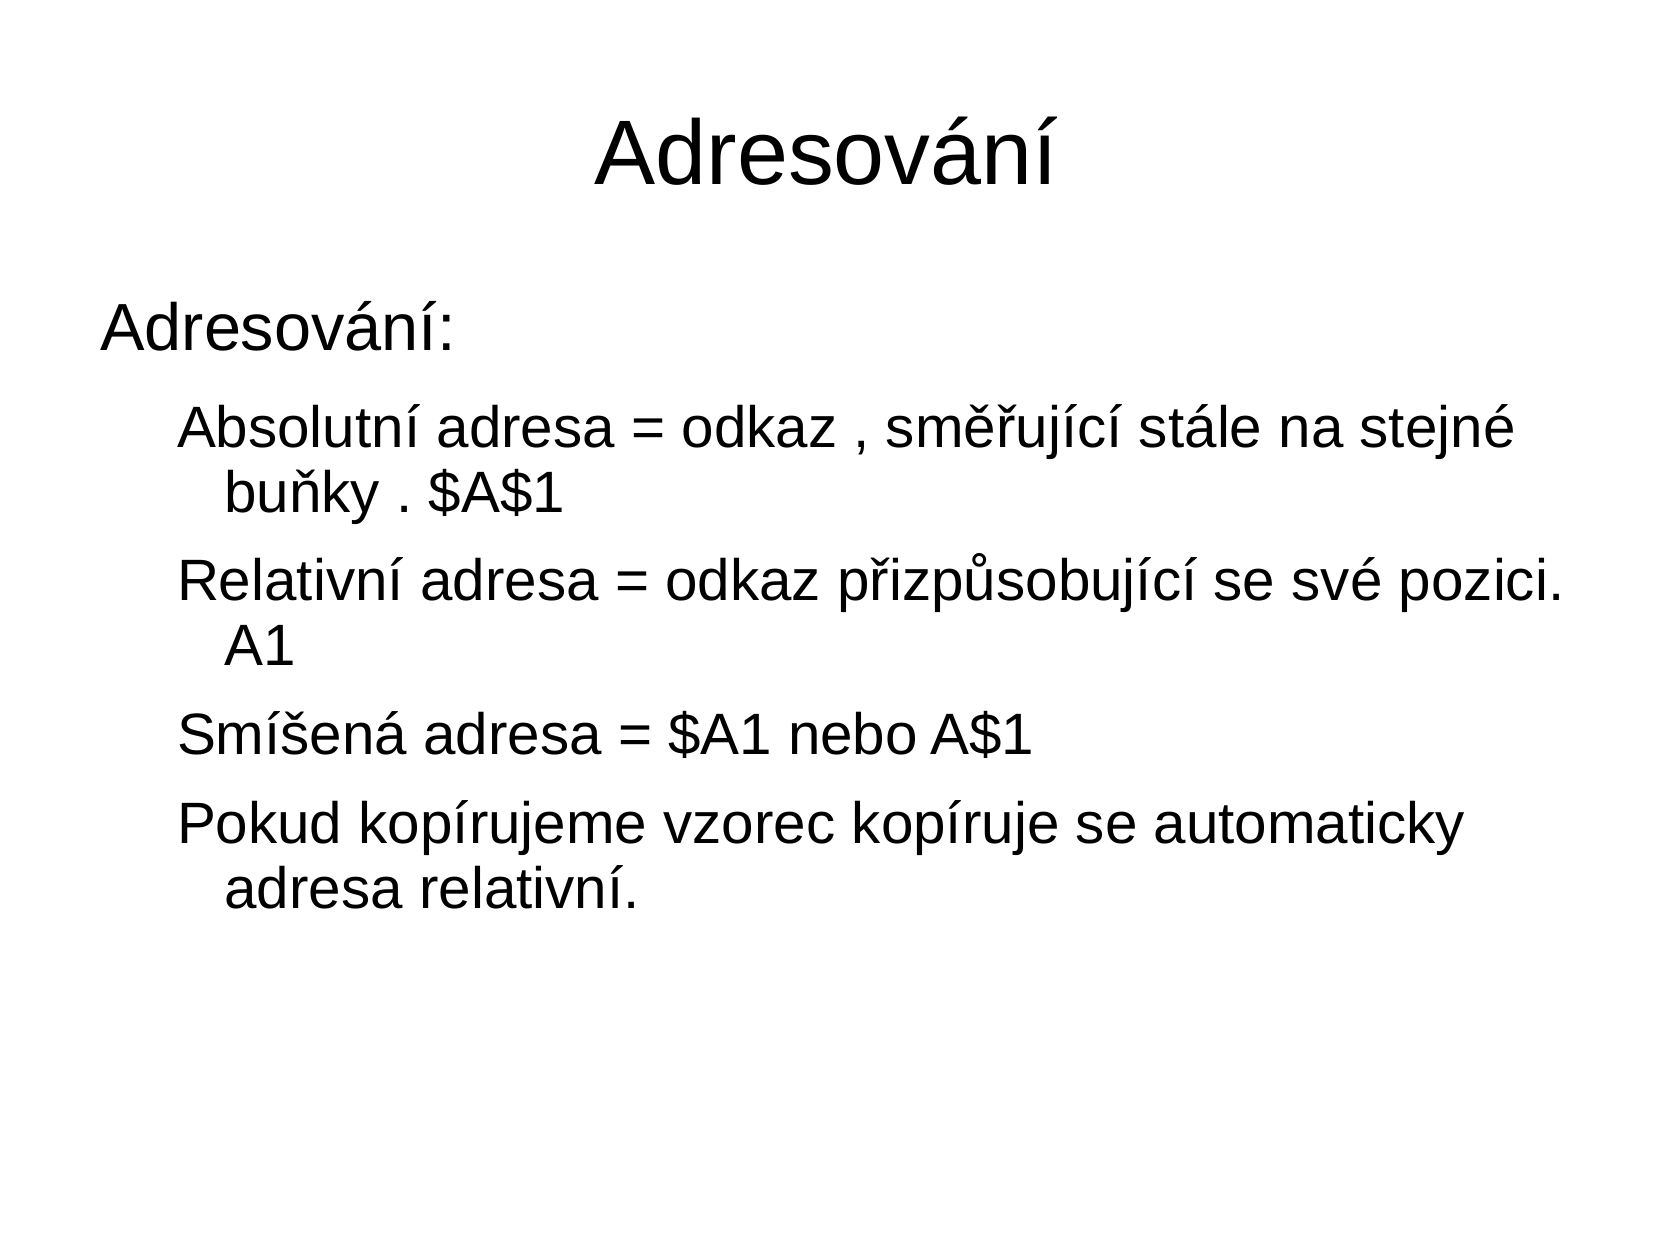

# Adresování
Adresování:
Absolutní adresa = odkaz , směřující stále na stejné buňky . $A$1
Relativní adresa = odkaz přizpůsobující se své pozici. A1
Smíšená adresa = $A1 nebo A$1
Pokud kopírujeme vzorec kopíruje se automaticky adresa relativní.